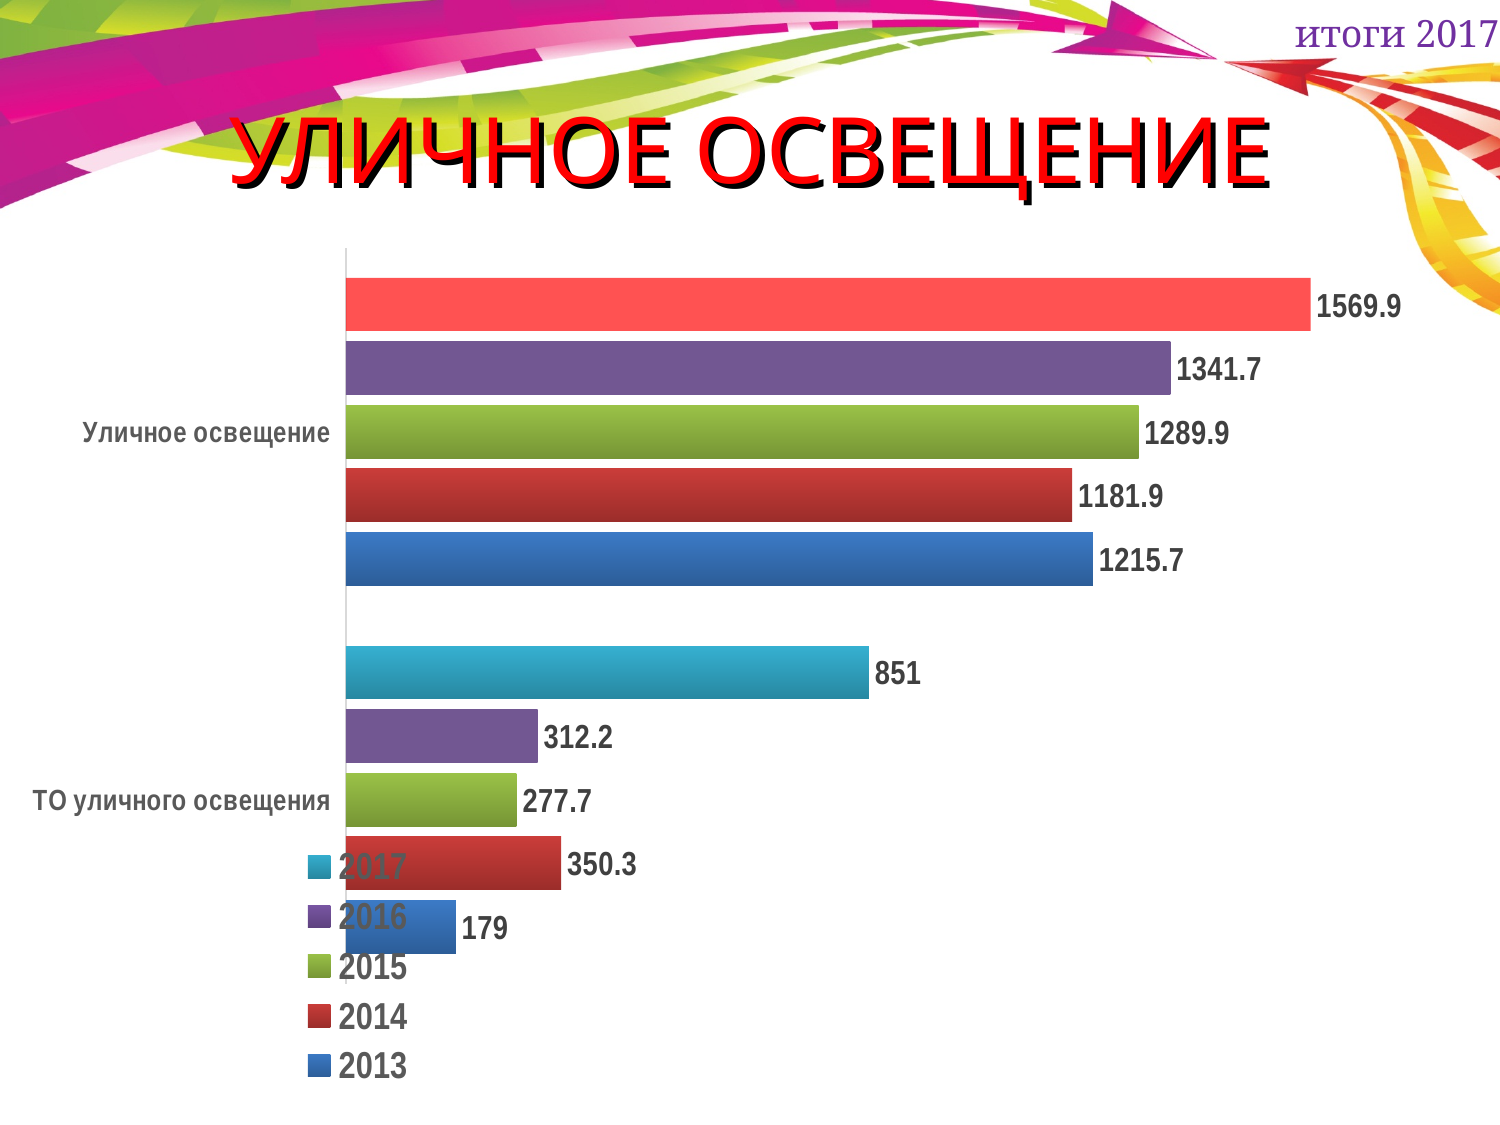

итоги 2017
# УЛИЧНОЕ ОСВЕЩЕНИЕ
### Chart
| Category | 2013 | 2014 | 2015 | 2016 | 2017 |
|---|---|---|---|---|---|
| ТО уличного освещения | 179.0 | 350.3 | 277.7 | 312.2 | 851.0 |
| Уличное освещение | 1215.7 | 1181.9 | 1289.9 | 1341.7 | 1569.9 |